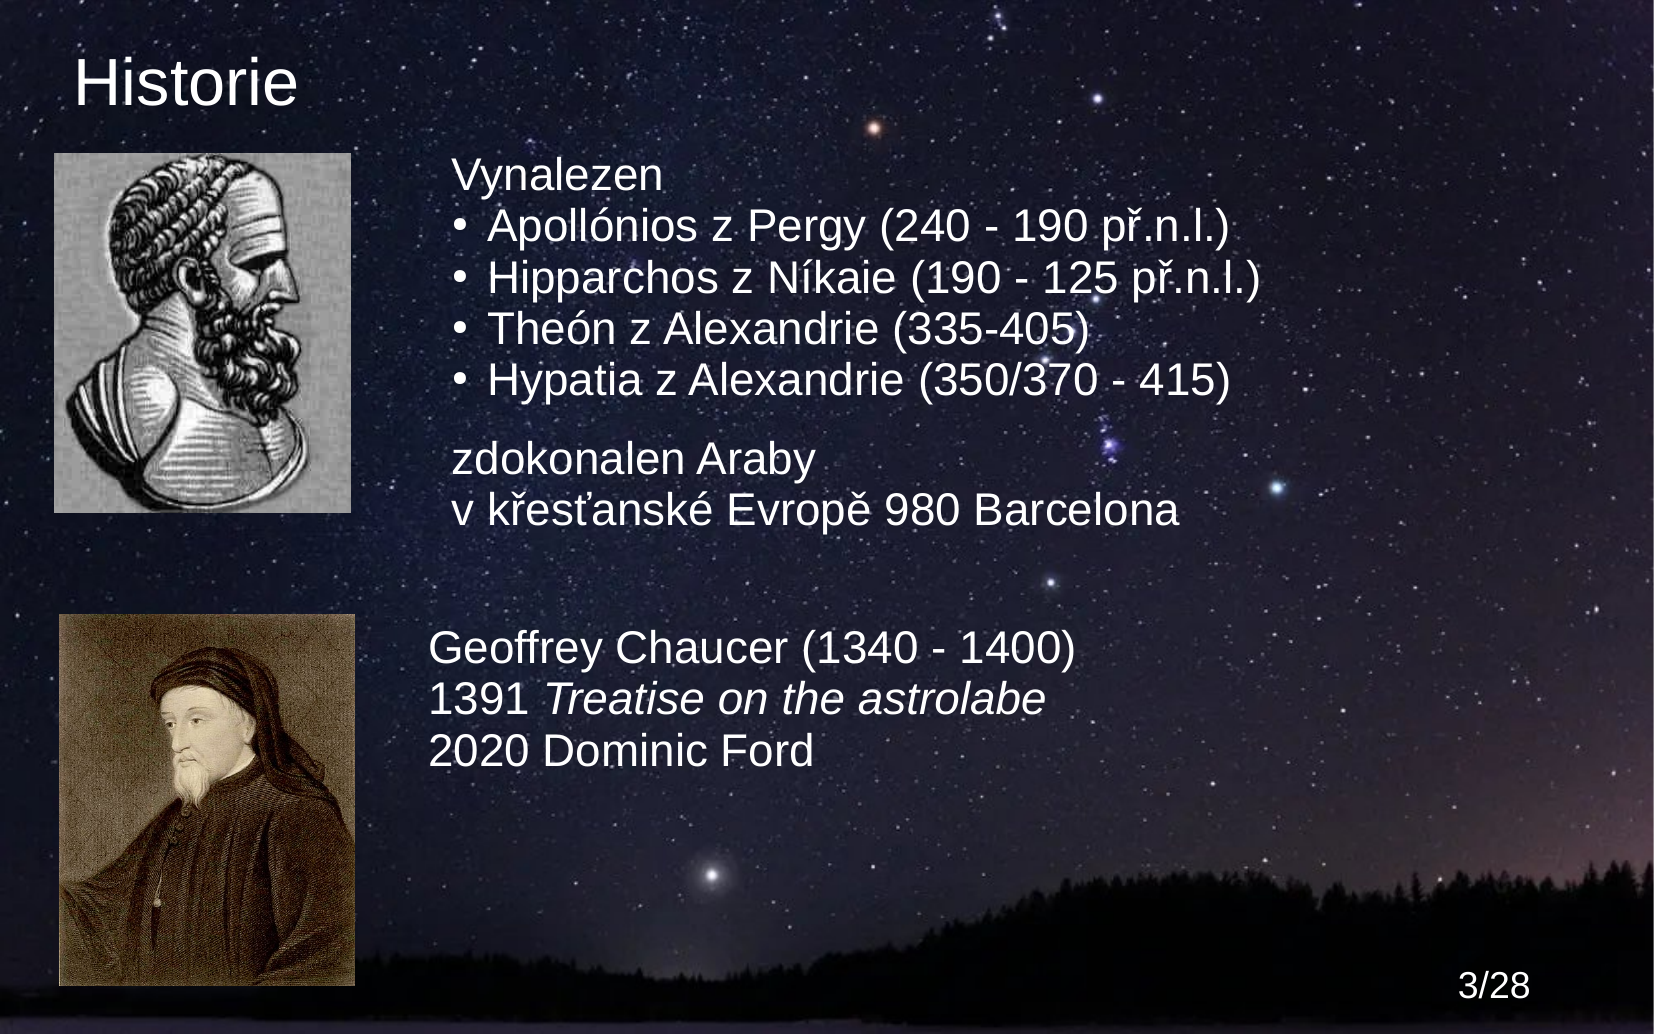

Historie
Vynalezen
Apollónios z Pergy (240 - 190 př.n.l.)
Hipparchos z Níkaie (190 - 125 př.n.l.)
Theón z Alexandrie (335-405)
Hypatia z Alexandrie (350/370 - 415)
zdokonalen Araby
v křesťanské Evropě 980 Barcelona
Geoffrey Chaucer (1340 - 1400)
1391 Treatise on the astrolabe
2020 Dominic Ford